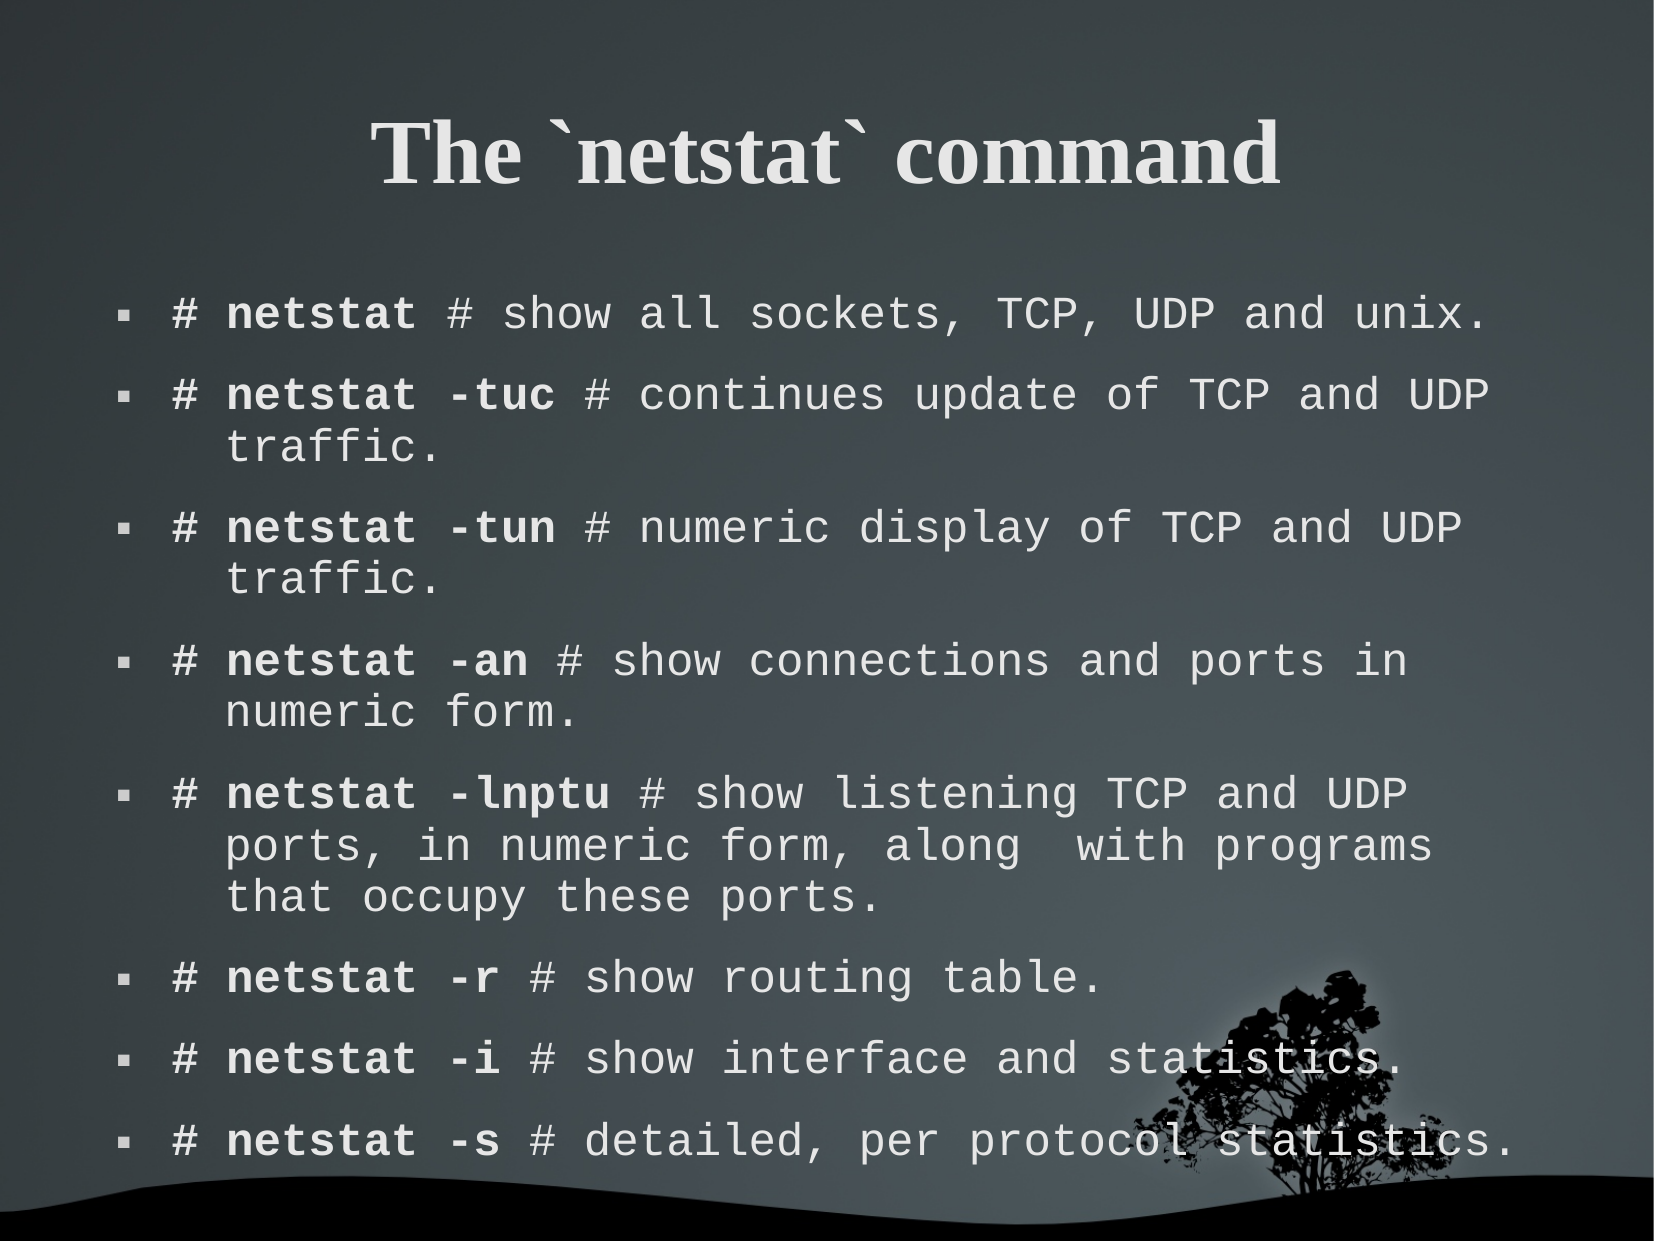

The `netstat` command
# # netstat # show all sockets, TCP, UDP and unix.
# netstat -tuc # continues update of TCP and UDP traffic.
# netstat -tun # numeric display of TCP and UDP traffic.
# netstat -an # show connections and ports in numeric form.
# netstat -lnptu # show listening TCP and UDP ports, in numeric form, along with programs that occupy these ports.
# netstat -r # show routing table.
# netstat -i # show interface and statistics.
# netstat -s # detailed, per protocol statistics.